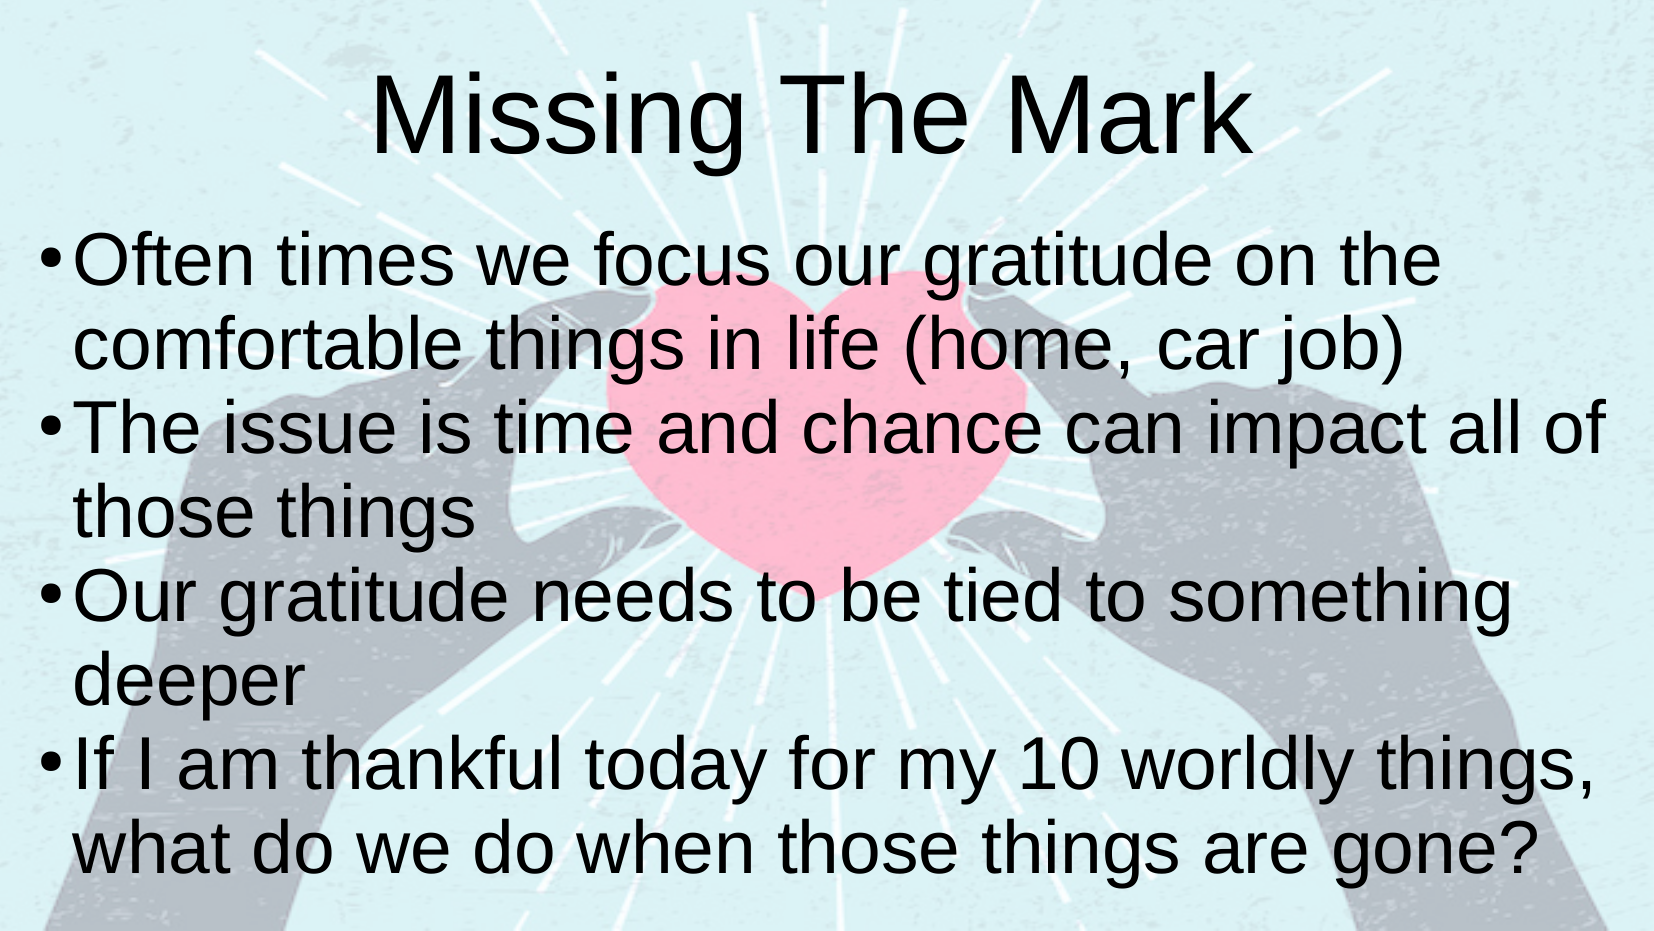

# Missing The Mark
Often times we focus our gratitude on the comfortable things in life (home, car job)
The issue is time and chance can impact all of those things
Our gratitude needs to be tied to something deeper
If I am thankful today for my 10 worldly things, what do we do when those things are gone?